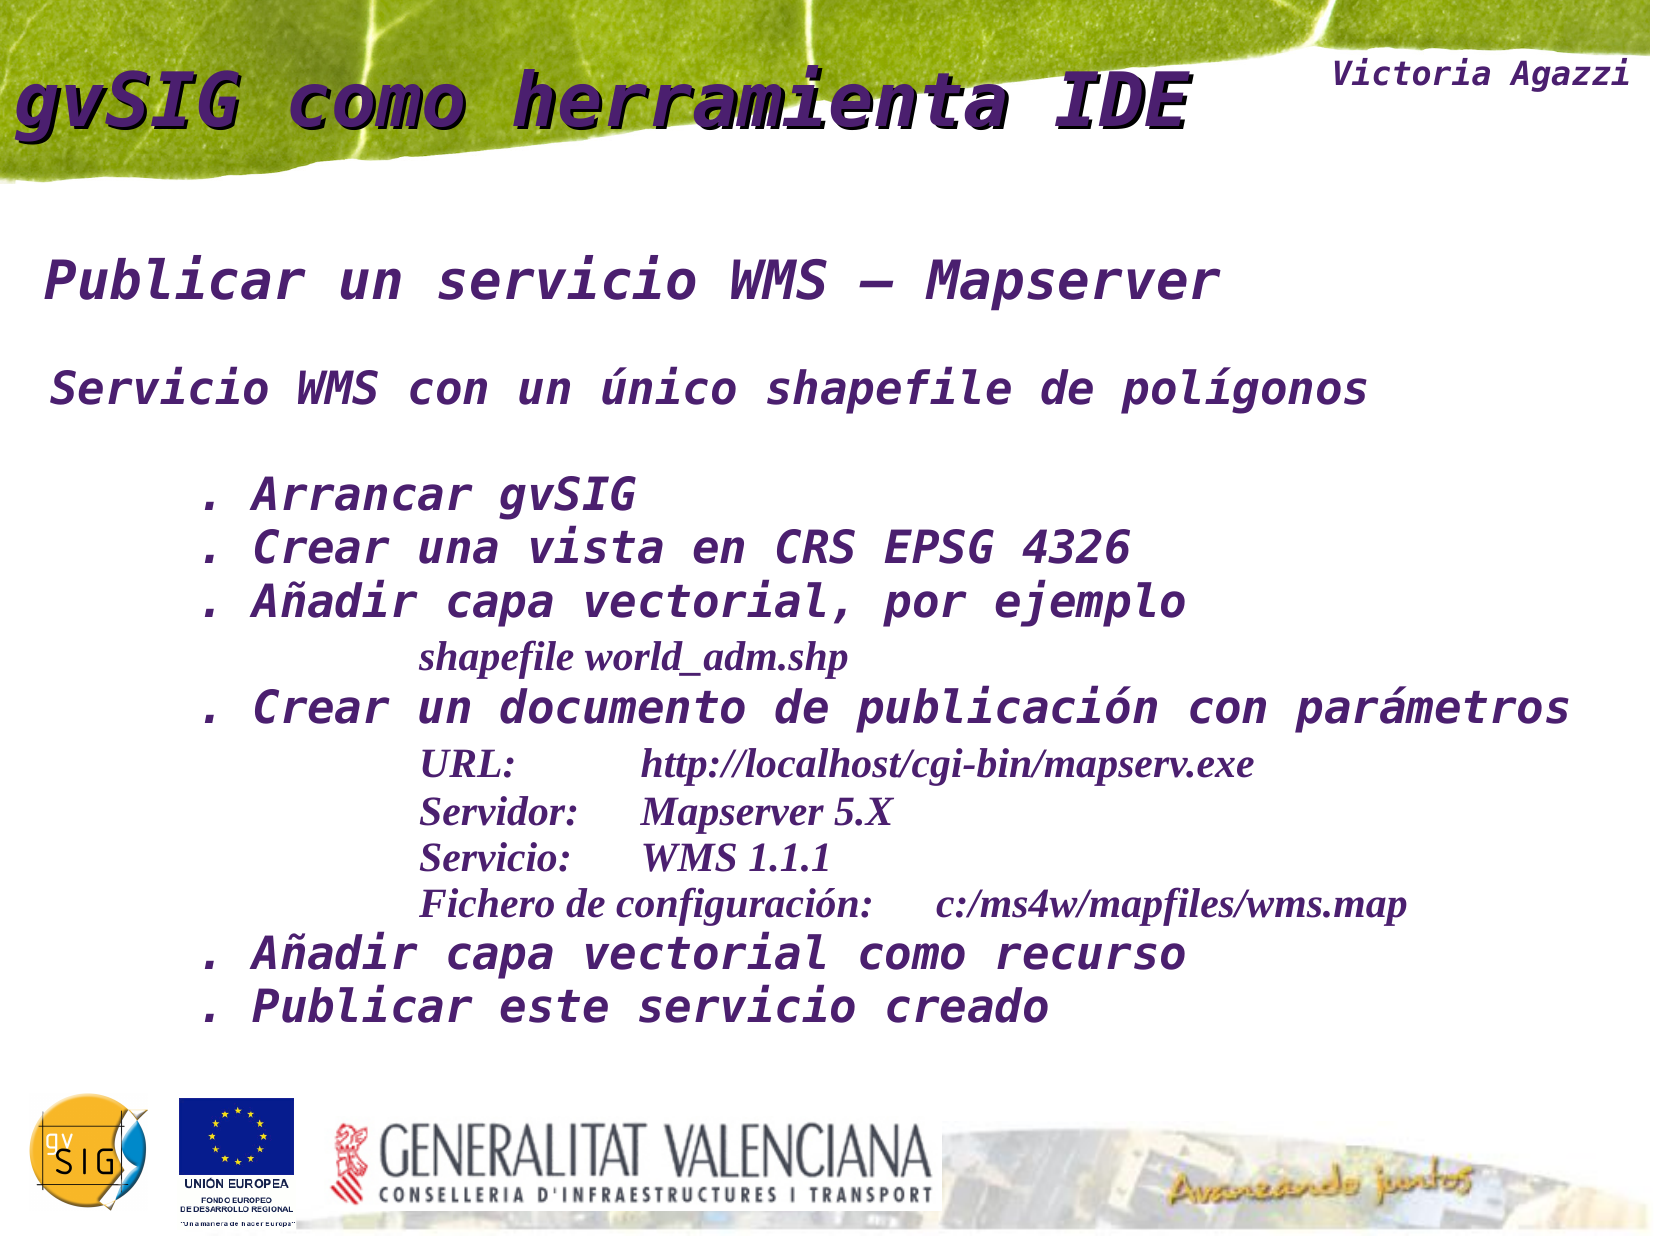

gvSIG como herramienta IDE
Victoria Agazzi
Publicar un servicio WMS – Mapserver
Servicio WMS con un único shapefile de polígonos
	 	. Arrancar gvSIG
		. Crear una vista en CRS EPSG 4326
		. Añadir capa vectorial, por ejemplo
					shapefile world_adm.shp
		. Crear un documento de publicación con parámetros
					URL:		http://localhost/cgi-bin/mapserv.exe
					Servidor: 	Mapserver 5.X
					Servicio: 	WMS 1.1.1
					Fichero de configuración: 	c:/ms4w/mapfiles/wms.map
		. Añadir capa vectorial como recurso
		. Publicar este servicio creado